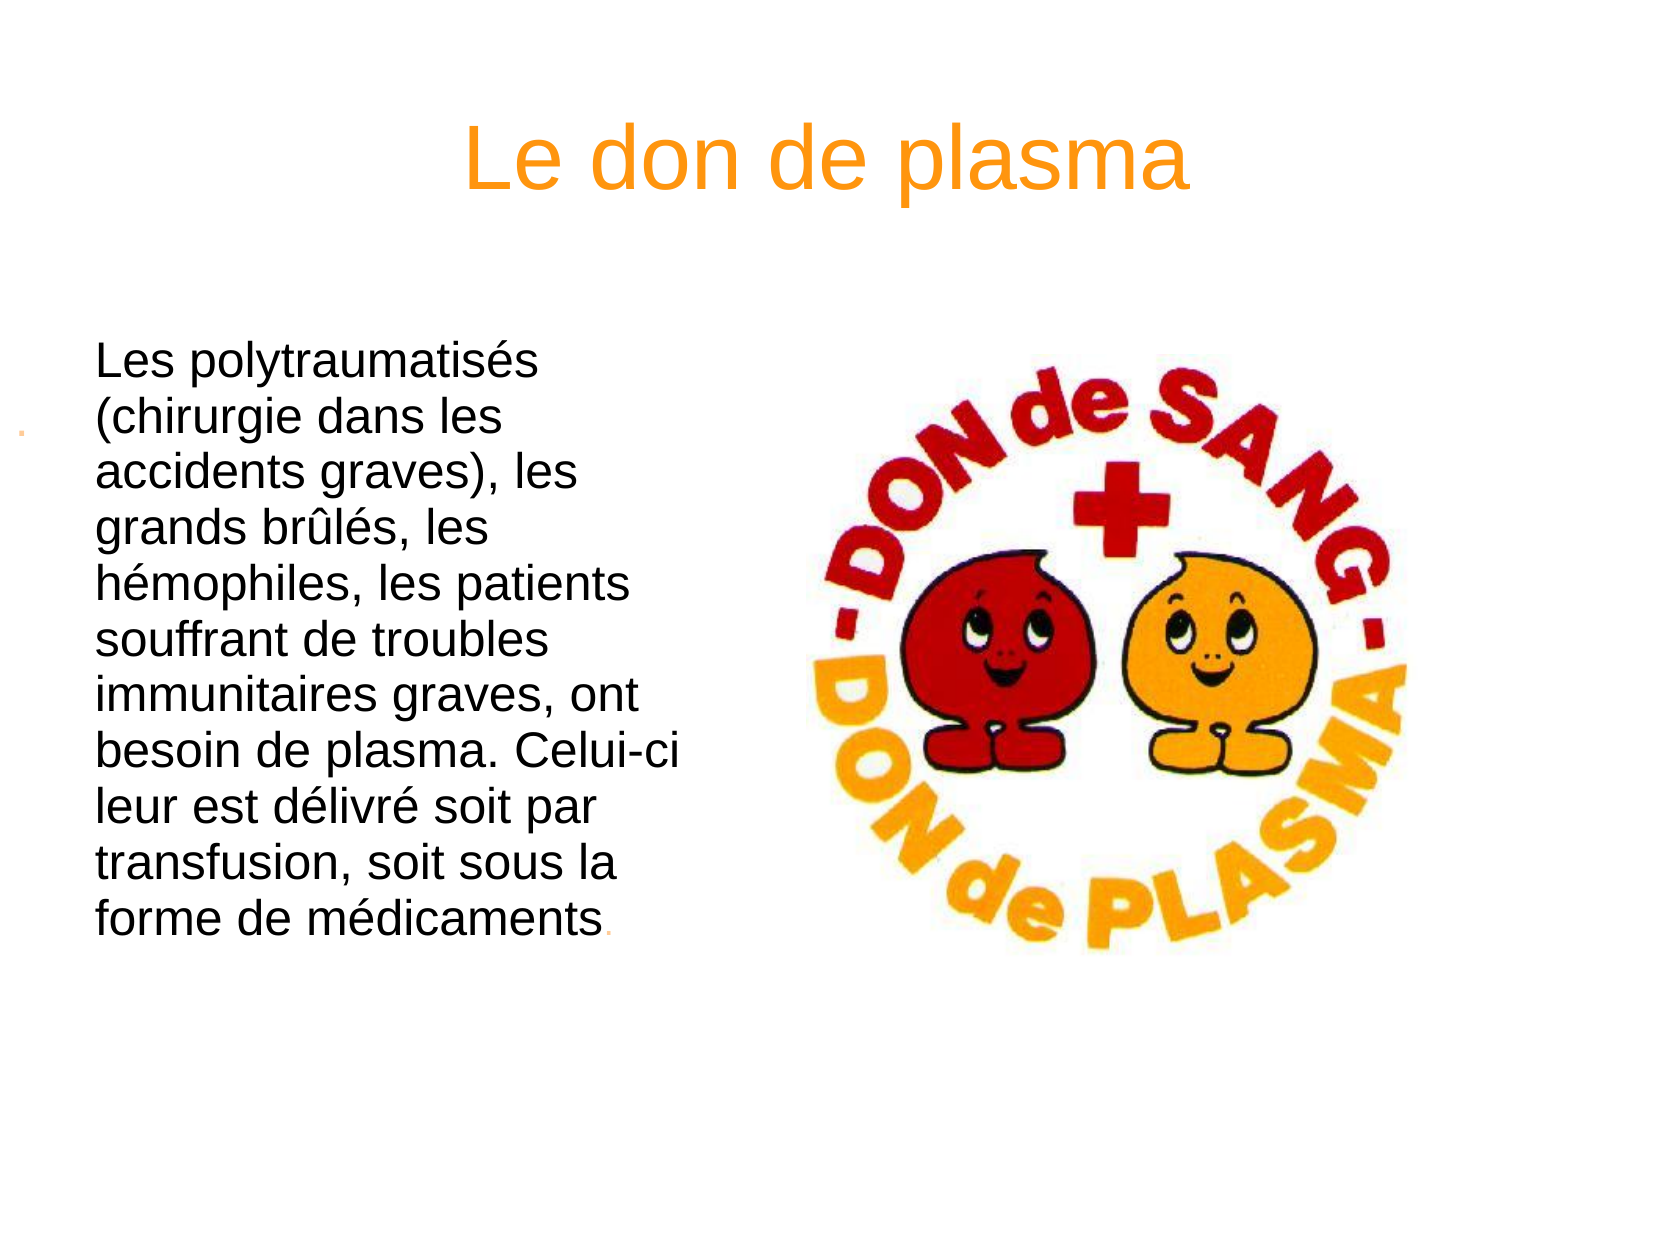

# Le don de plasma
Les polytraumatisés (chirurgie dans les accidents graves), les grands brûlés, les hémophiles, les patients souffrant de troubles immunitaires graves, ont besoin de plasma. Celui-ci leur est délivré soit par transfusion, soit sous la forme de médicaments.
.